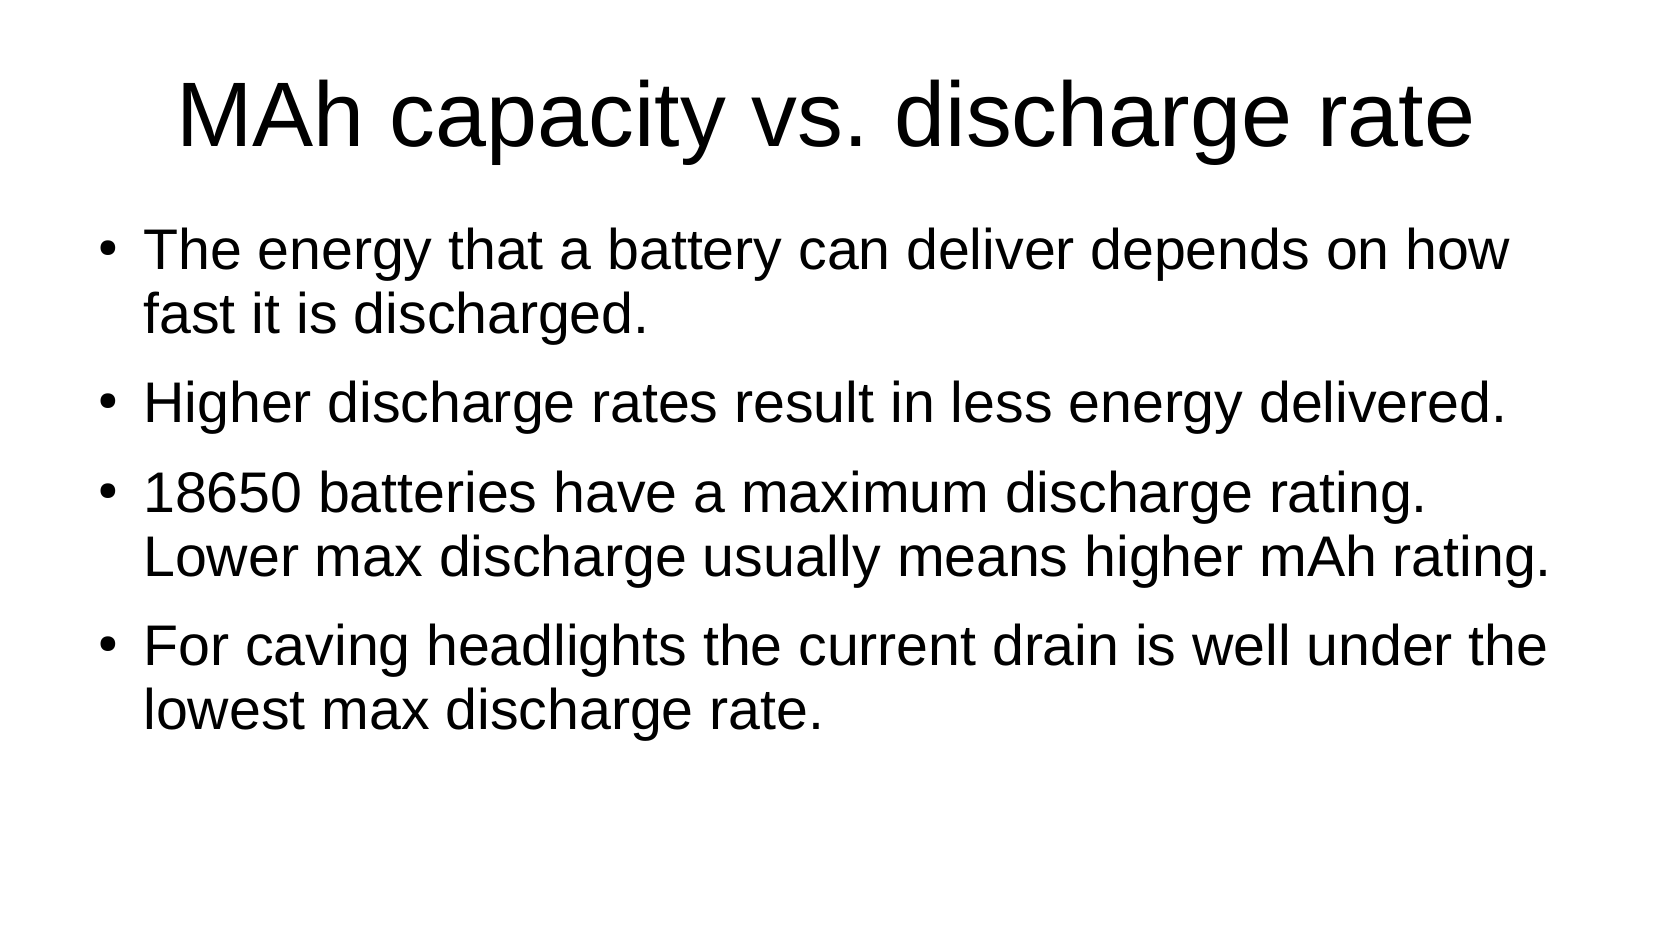

# MAh capacity vs. discharge rate
The energy that a battery can deliver depends on how fast it is discharged.
Higher discharge rates result in less energy delivered.
18650 batteries have a maximum discharge rating. Lower max discharge usually means higher mAh rating.
For caving headlights the current drain is well under the lowest max discharge rate.